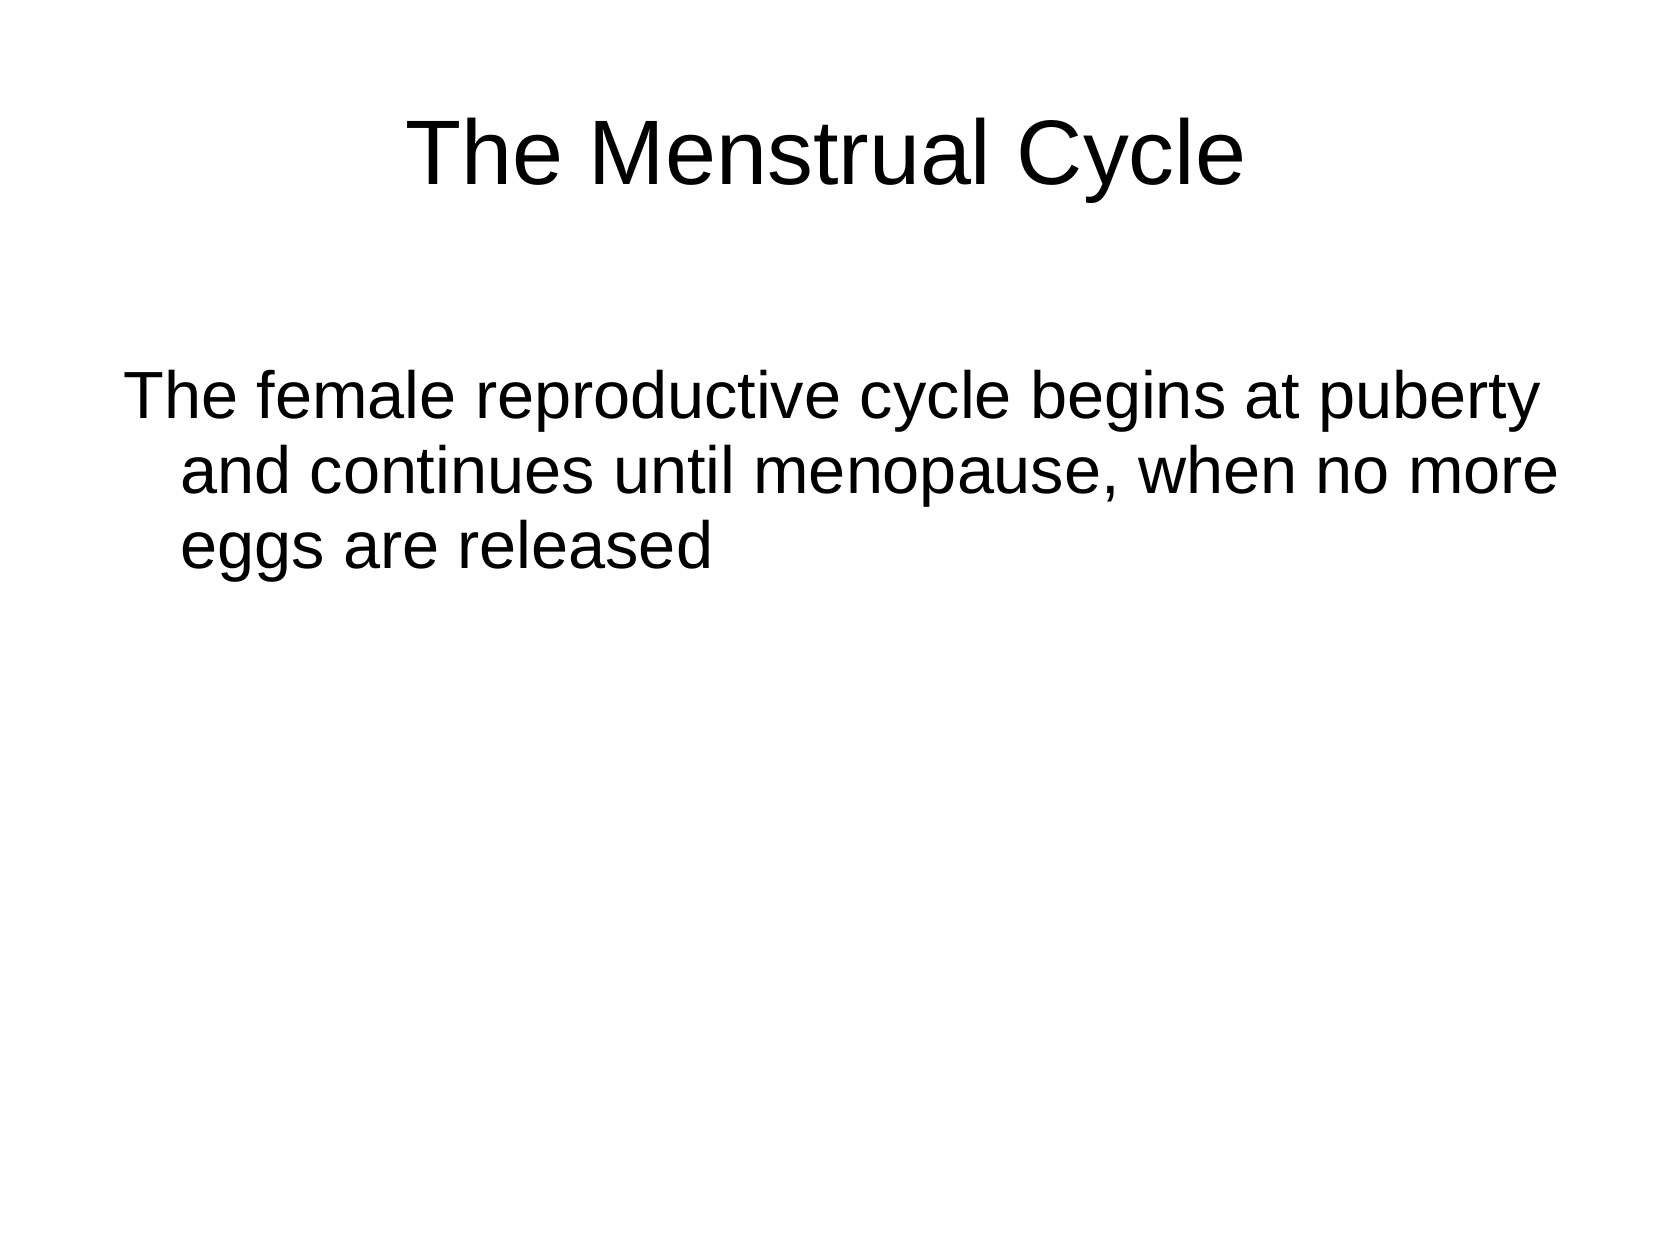

# The Menstrual Cycle
The female reproductive cycle begins at puberty and continues until menopause, when no more eggs are released